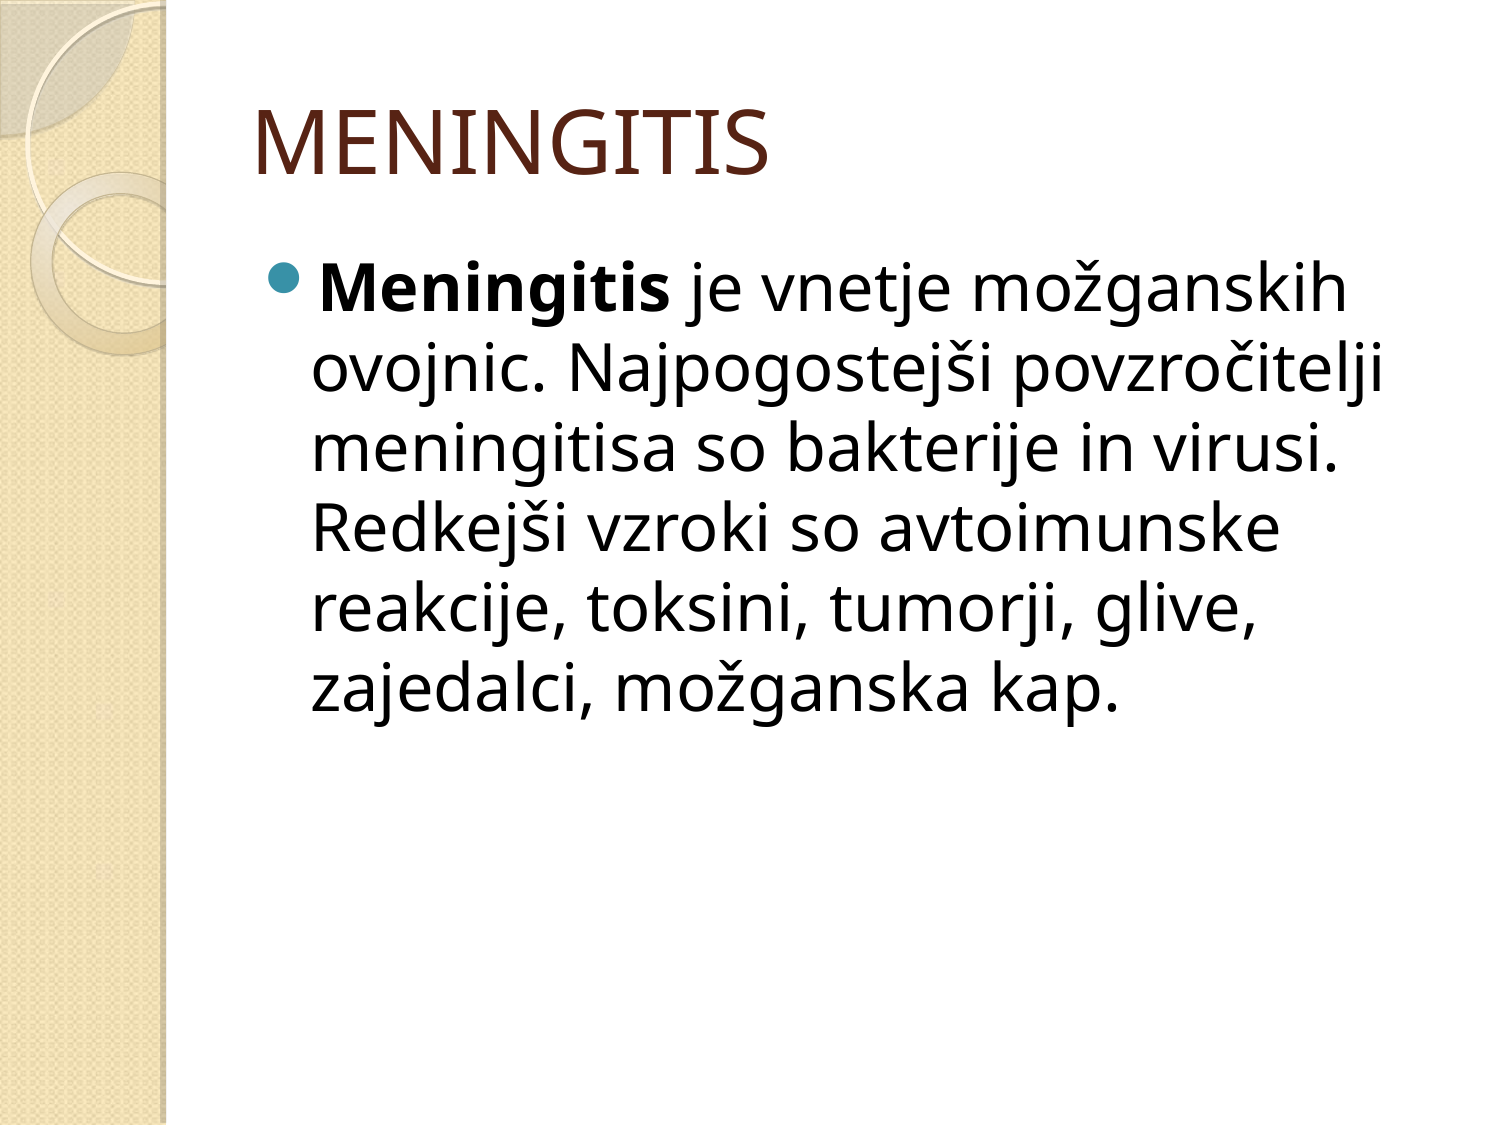

# MENINGITIS
Meningitis je vnetje možganskih ovojnic. Najpogostejši povzročitelji meningitisa so bakterije in virusi. Redkejši vzroki so avtoimunske reakcije, toksini, tumorji, glive, zajedalci, možganska kap.